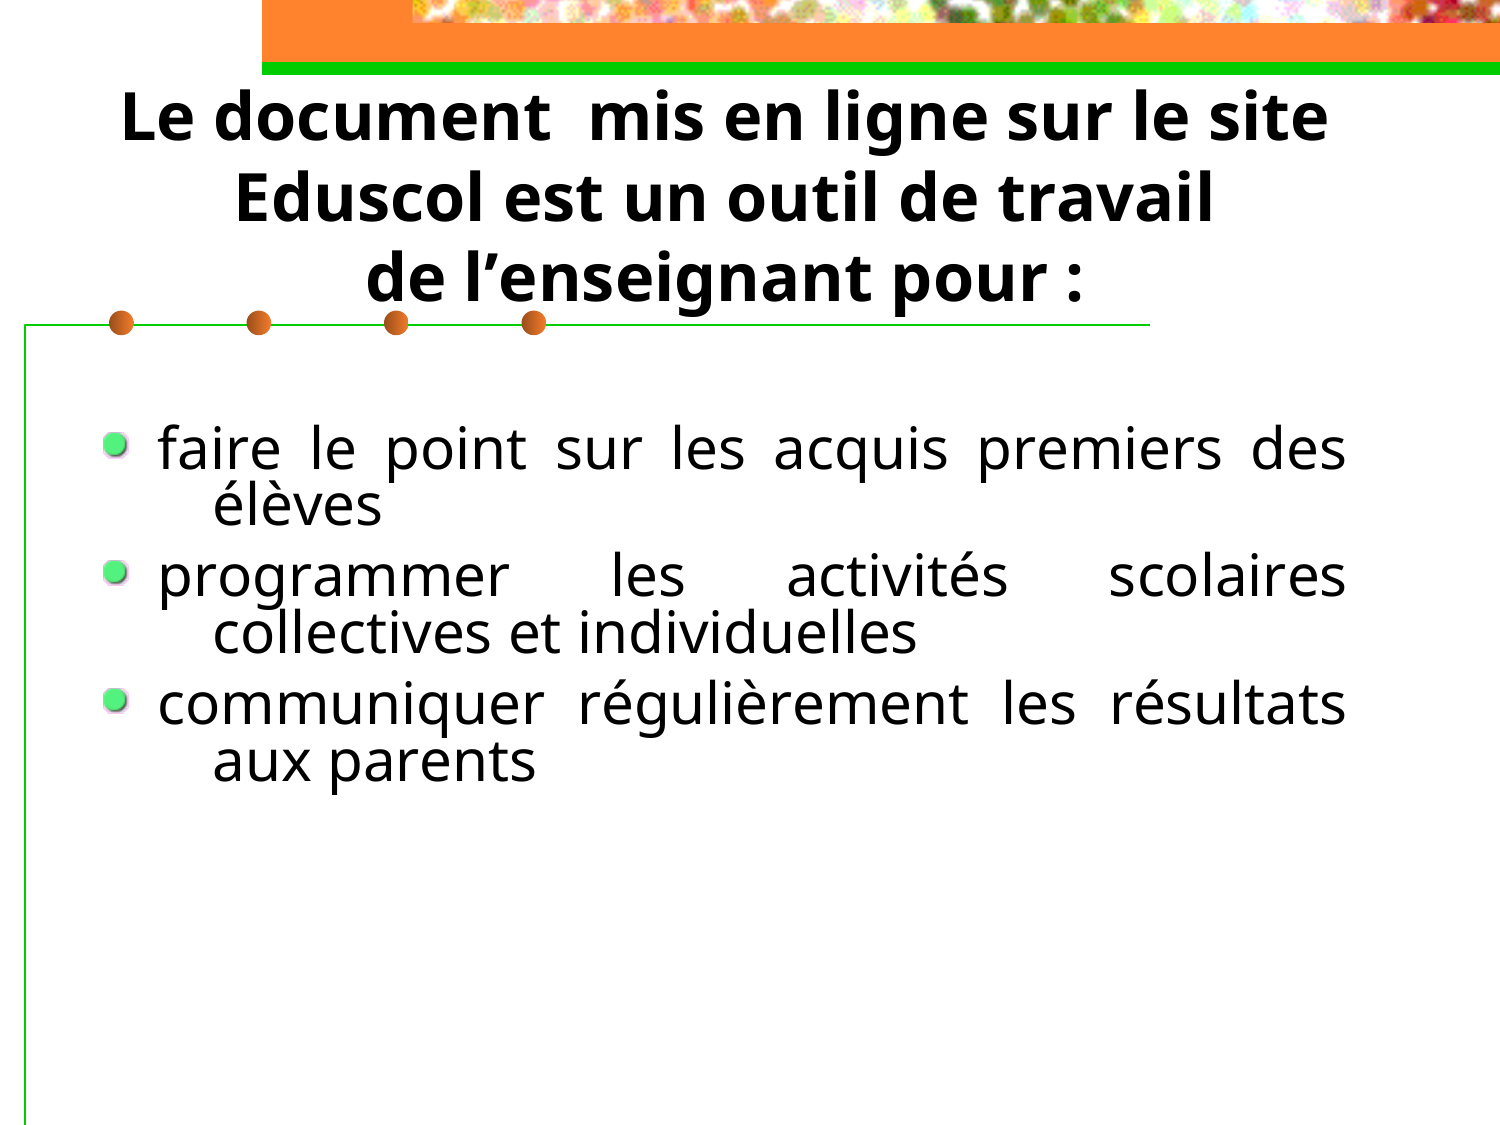

# Le document mis en ligne sur le site Eduscol est un outil de travail de l’enseignant pour :
faire le point sur les acquis premiers des élèves
programmer les activités scolaires collectives et individuelles
communiquer régulièrement les résultats aux parents